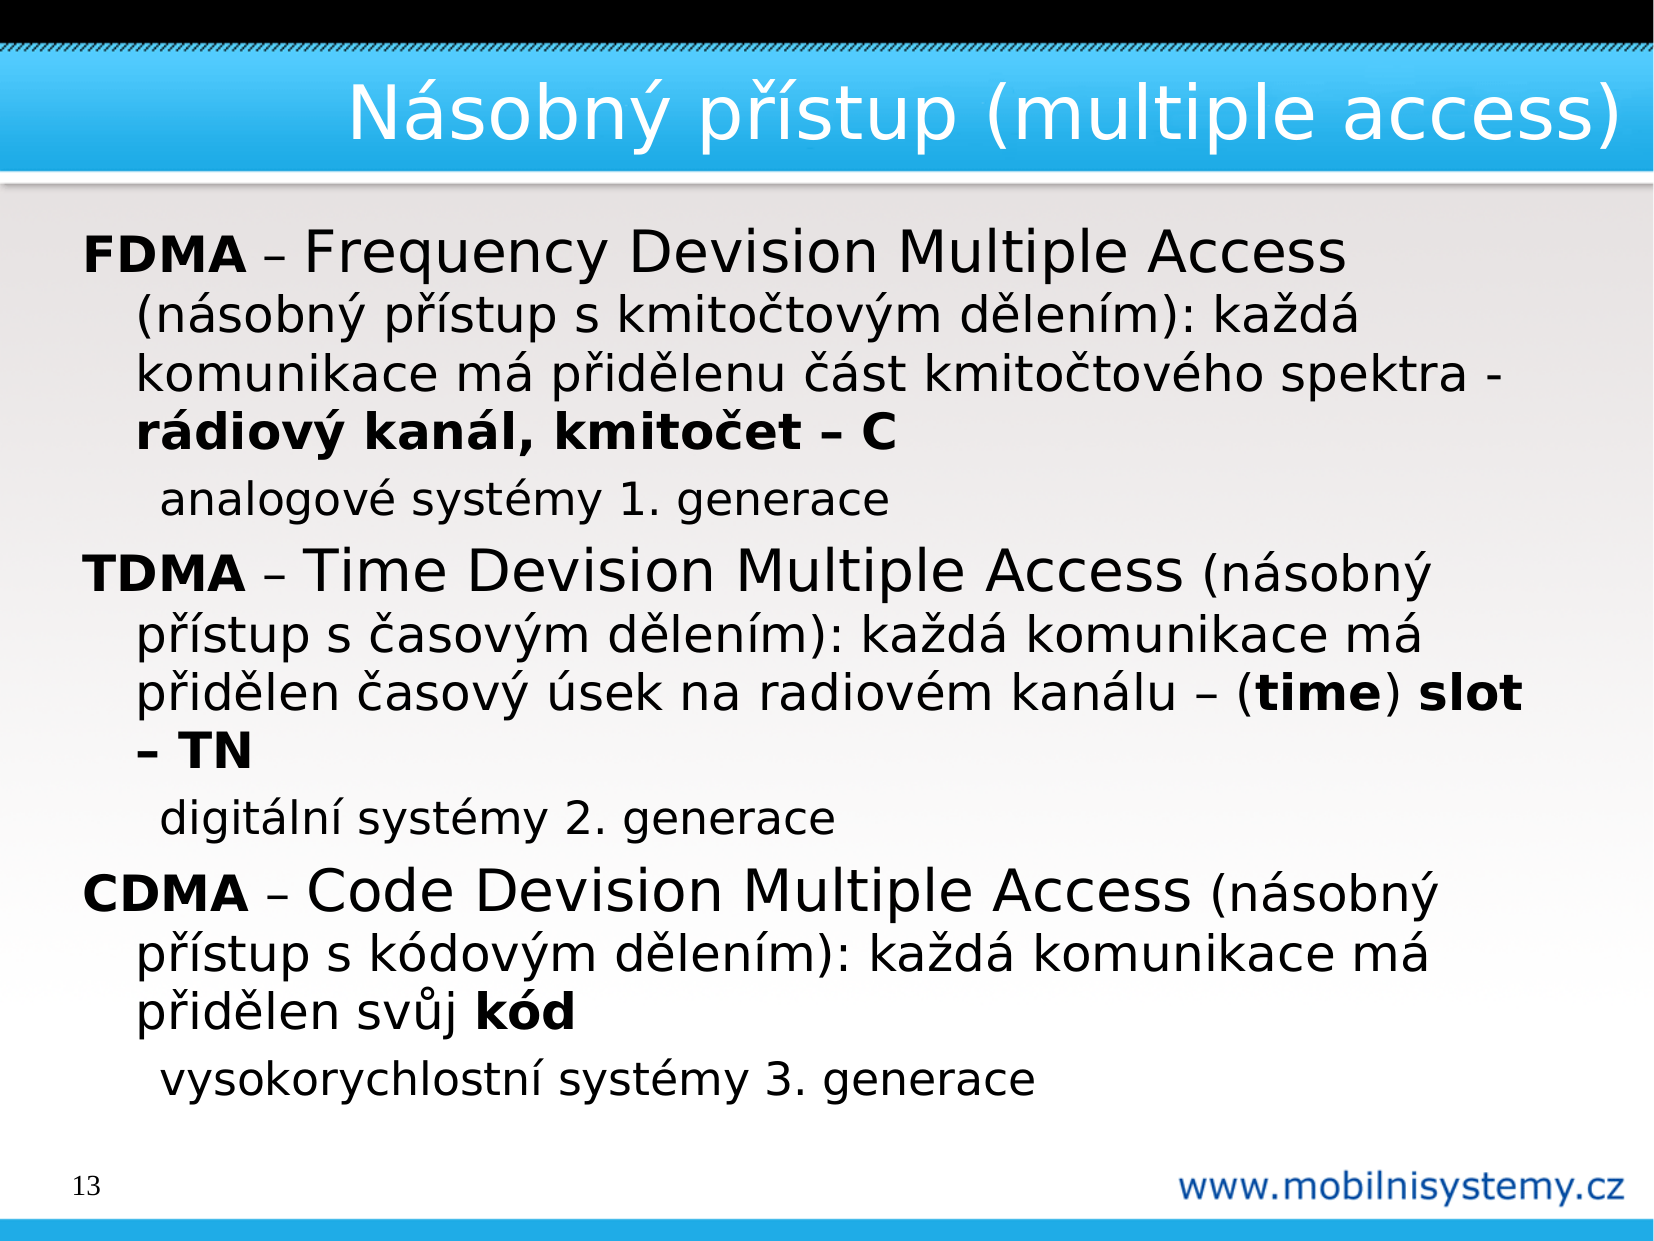

# Násobný přístup (multiple access)
FDMA – Frequency Devision Multiple Access (násobný přístup s kmitočtovým dělením): každá komunikace má přidělenu část kmitočtového spektra - rádiový kanál, kmitočet – C
analogové systémy 1. generace
TDMA – Time Devision Multiple Access (násobný přístup s časovým dělením): každá komunikace má přidělen časový úsek na radiovém kanálu – (time) slot – TN
digitální systémy 2. generace
CDMA – Code Devision Multiple Access (násobný přístup s kódovým dělením): každá komunikace má přidělen svůj kód
vysokorychlostní systémy 3. generace
13